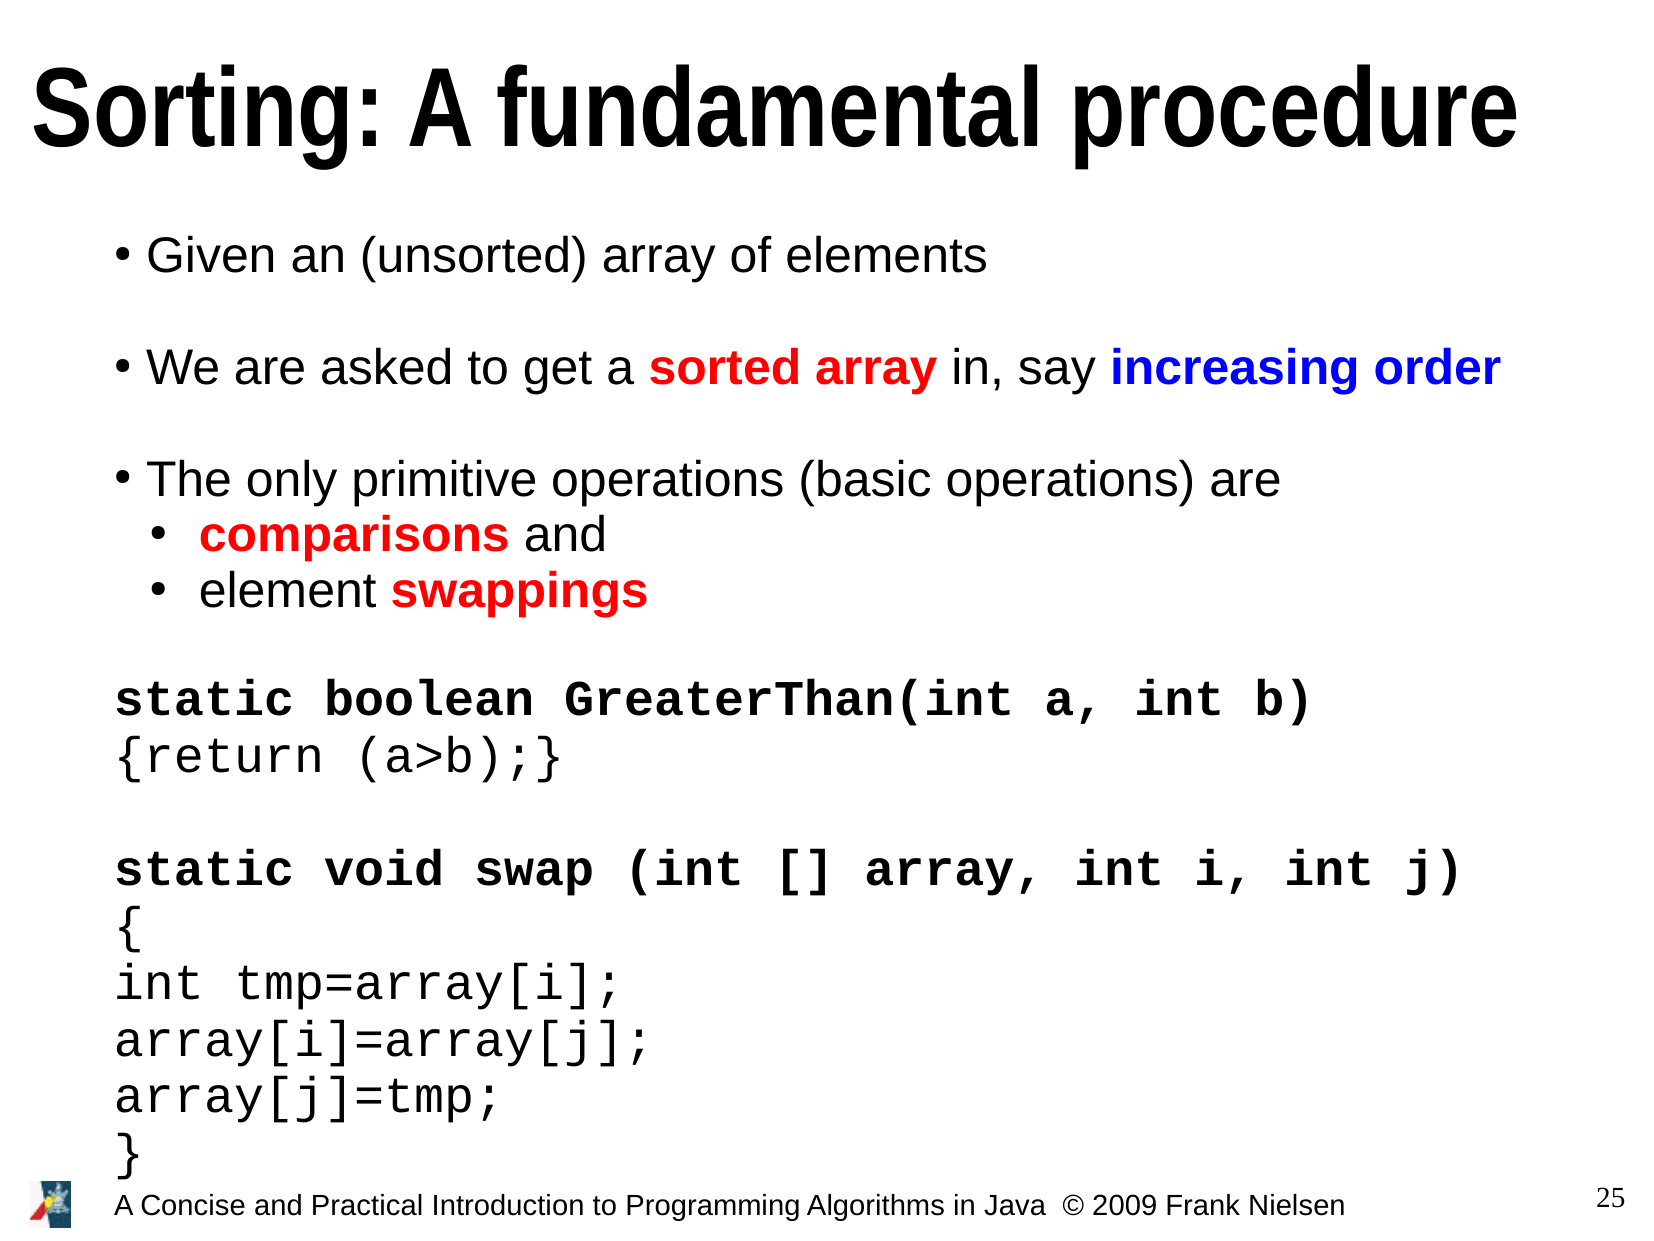

Sorting: A fundamental procedure
 Given an (unsorted) array of elements
 We are asked to get a sorted array in, say increasing order
 The only primitive operations (basic operations) are
 comparisons and
 element swappings
static boolean GreaterThan(int a, int b)
{return (a>b);}
static void swap (int [] array, int i, int j)
{
int tmp=array[i];
array[i]=array[j];
array[j]=tmp;
}